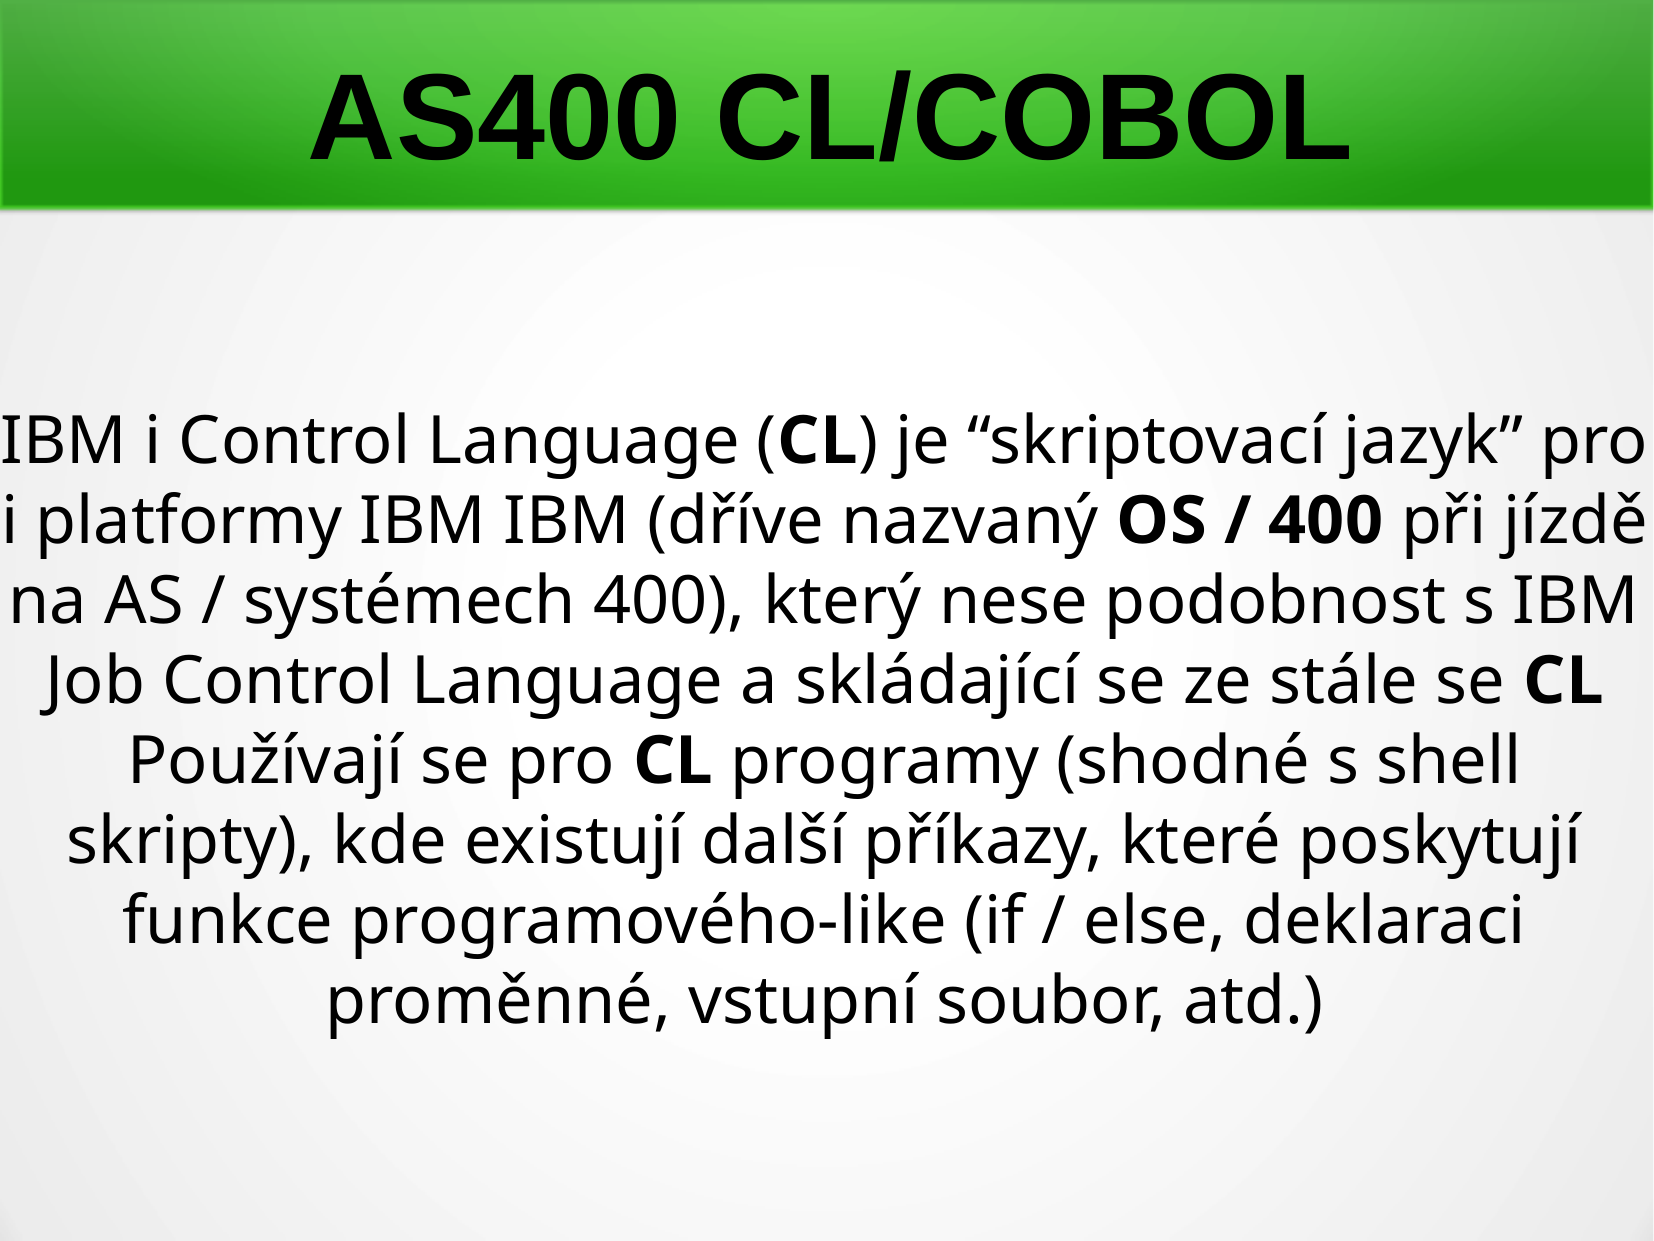

AS400 CL/COBOL
IBM i Control Language (CL) je “skriptovací jazyk” pro i platformy IBM IBM (dříve nazvaný OS / 400 při jízdě na AS / systémech 400), který nese podobnost s IBM Job Control Language a skládající se ze stále se CL
Používají se pro CL programy (shodné s shell skripty), kde existují další příkazy, které poskytují funkce programového-like (if / else, deklaraci proměnné, vstupní soubor, atd.)